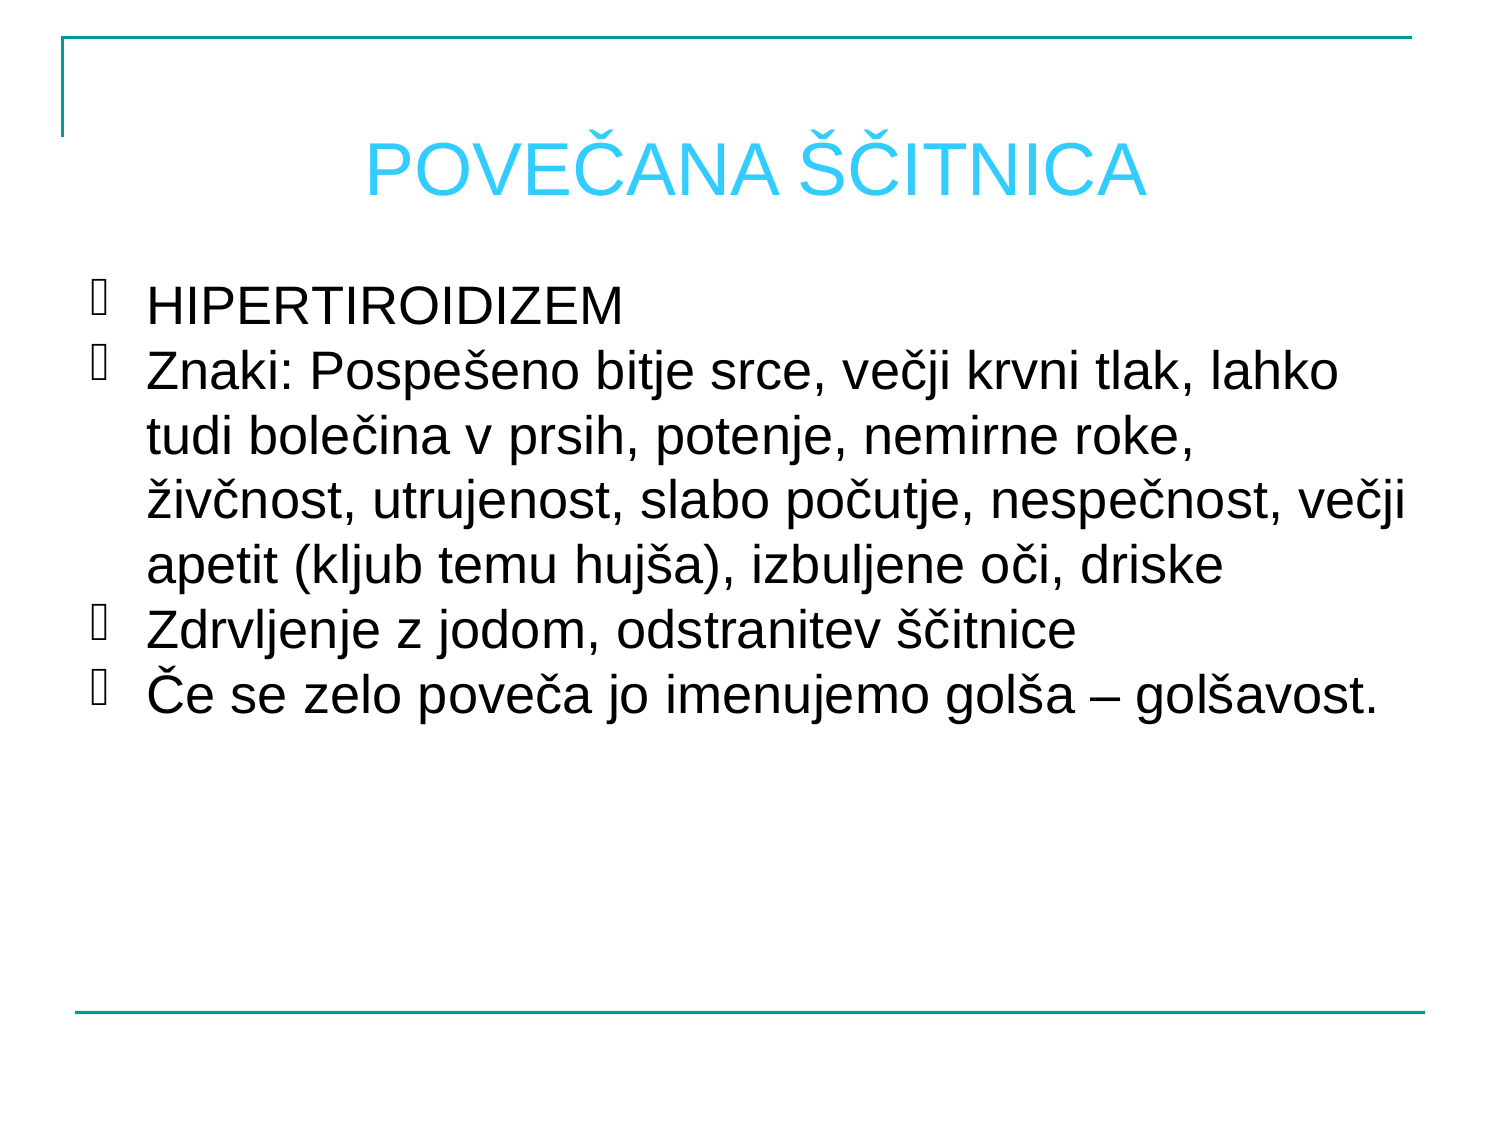

POVEČANA ŠČITNICA
# HIPERTIROIDIZEM
Znaki: Pospešeno bitje srce, večji krvni tlak, lahko tudi bolečina v prsih, potenje, nemirne roke, živčnost, utrujenost, slabo počutje, nespečnost, večji apetit (kljub temu hujša), izbuljene oči, driske
Zdrvljenje z jodom, odstranitev ščitnice
Če se zelo poveča jo imenujemo golša – golšavost.